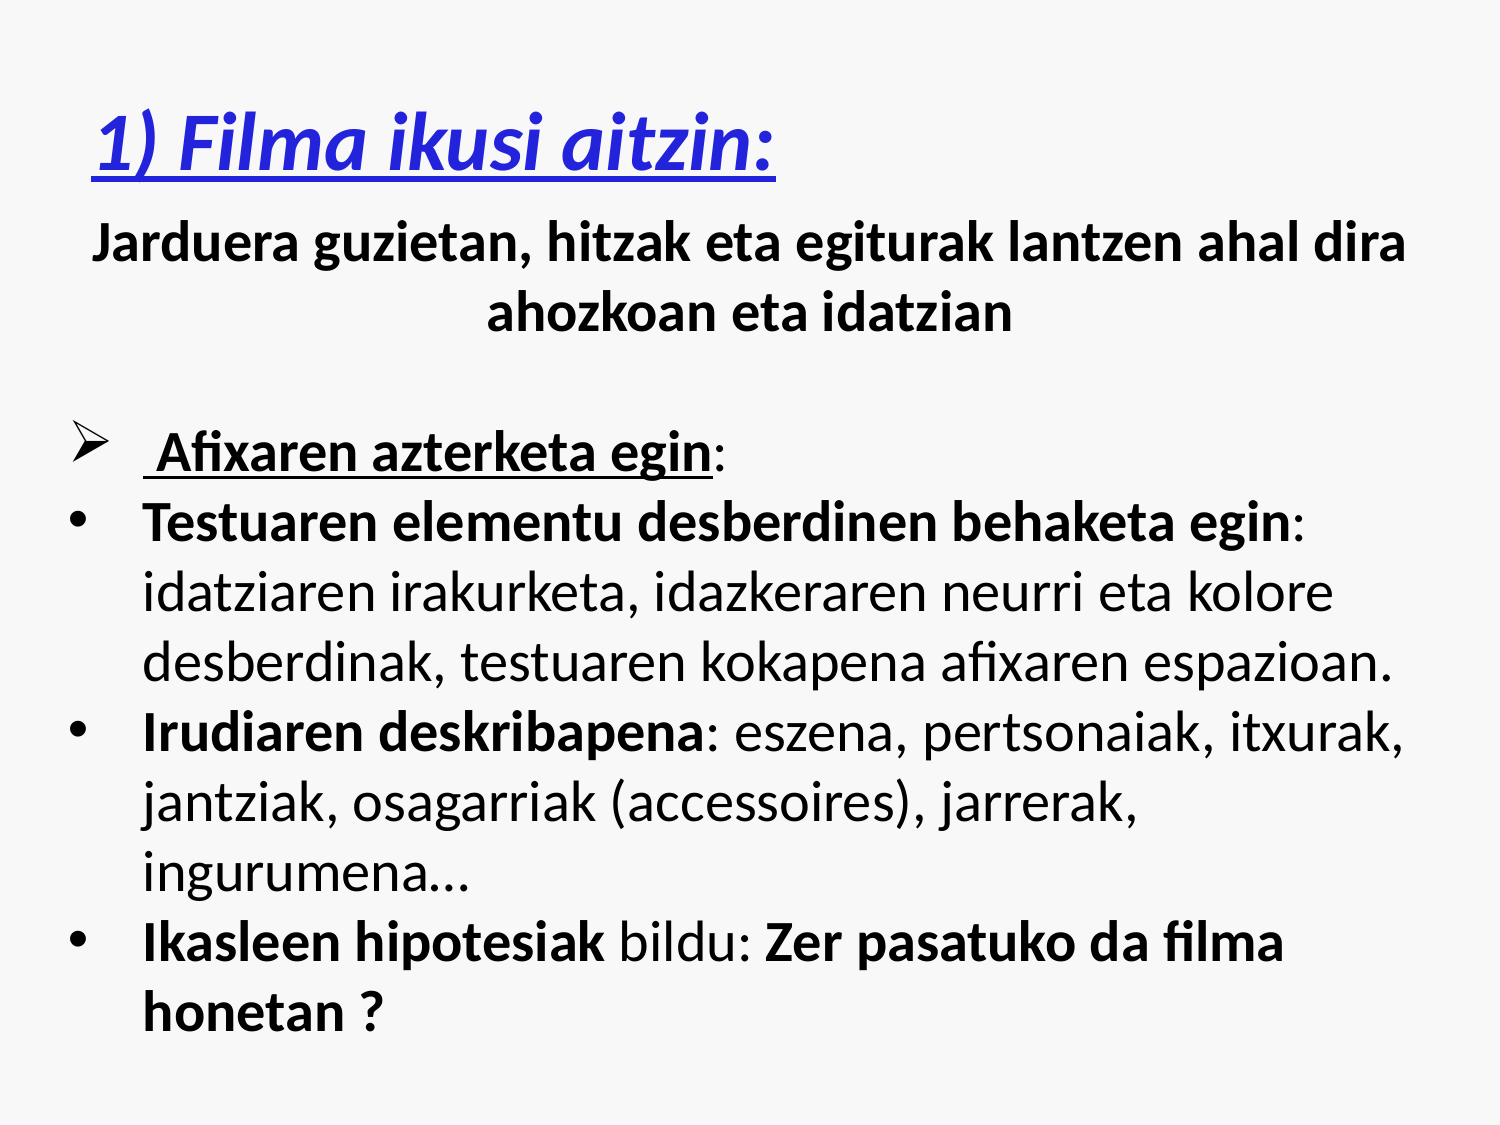

1) Filma ikusi aitzin:
Jarduera guzietan, hitzak eta egiturak lantzen ahal dira ahozkoan eta idatzian
 Afixaren azterketa egin:
Testuaren elementu desberdinen behaketa egin: idatziaren irakurketa, idazkeraren neurri eta kolore desberdinak, testuaren kokapena afixaren espazioan.
Irudiaren deskribapena: eszena, pertsonaiak, itxurak, jantziak, osagarriak (accessoires), jarrerak, ingurumena…
Ikasleen hipotesiak bildu: Zer pasatuko da filma honetan ?